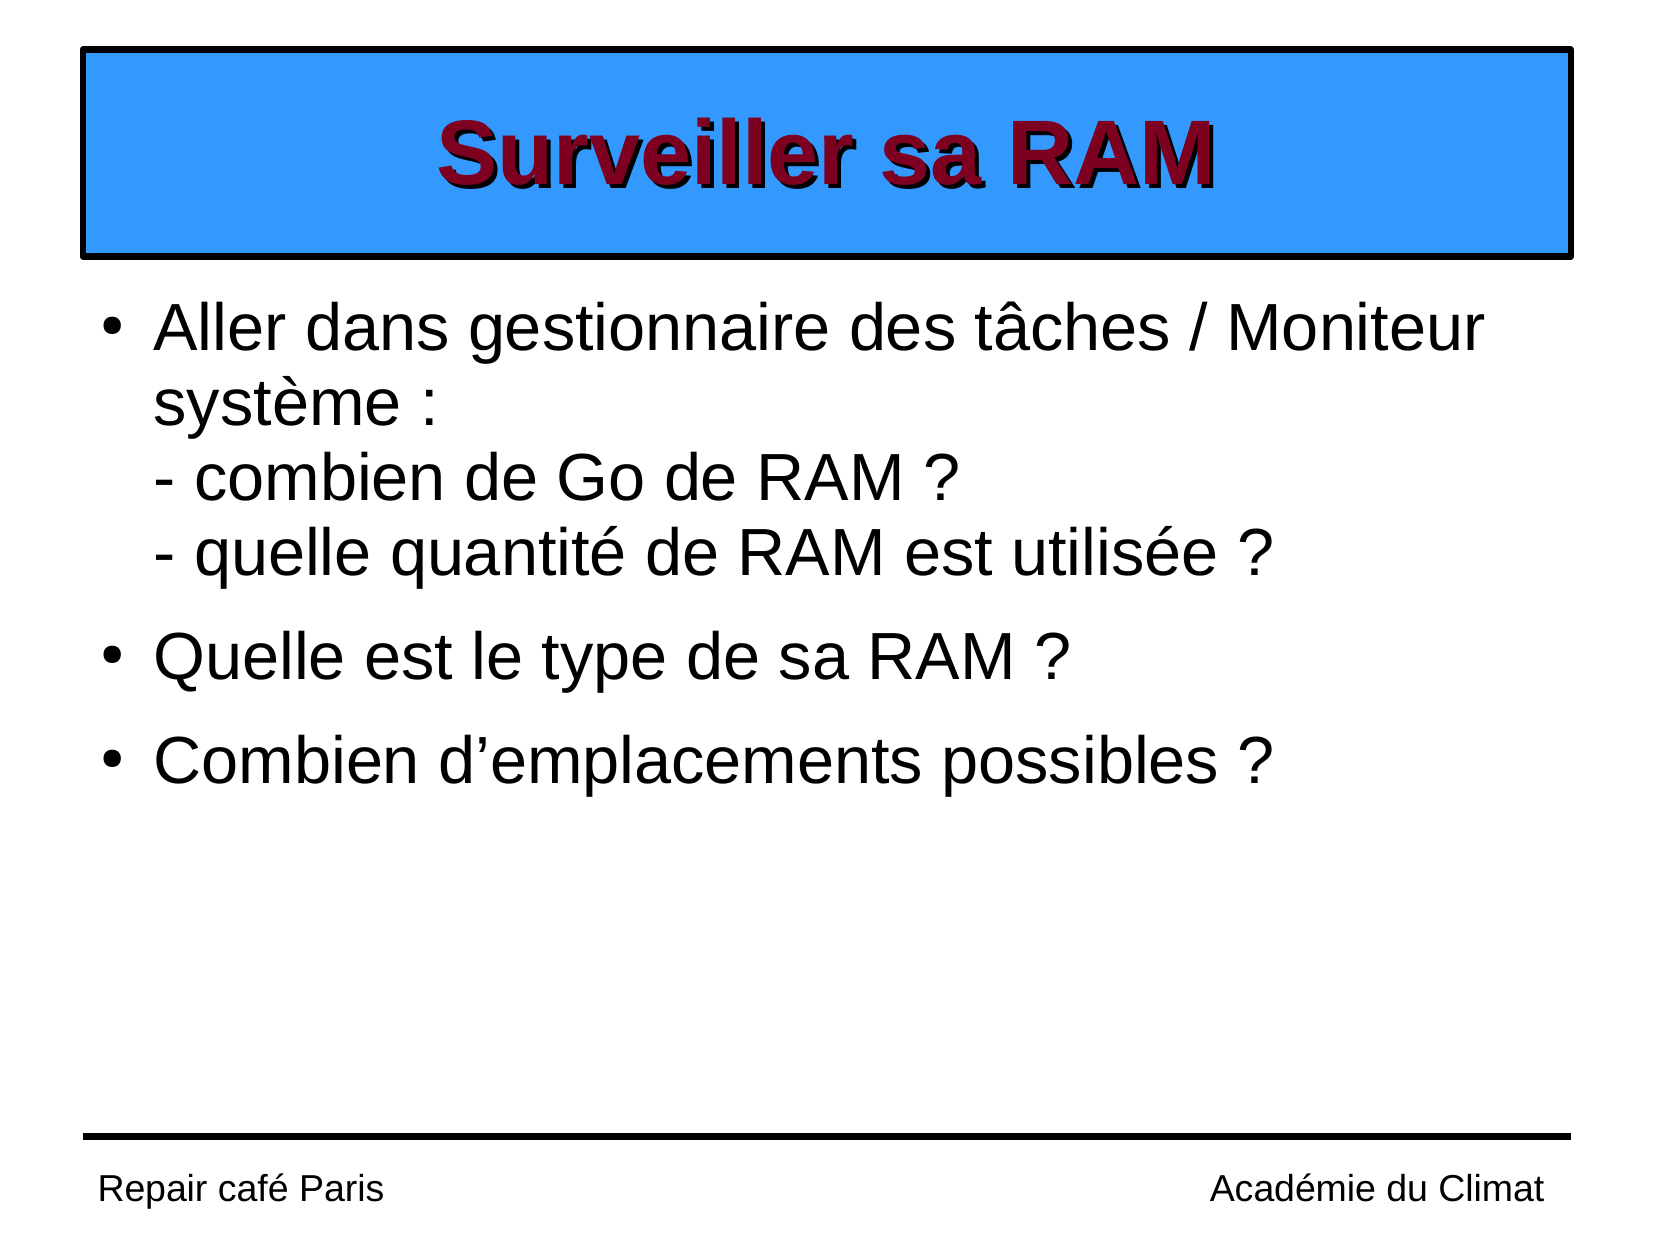

# Surveiller sa RAM
Aller dans gestionnaire des tâches / Moniteur système :
- combien de Go de RAM ?
- quelle quantité de RAM est utilisée ?
Quelle est le type de sa RAM ?
Combien d’emplacements possibles ?
Repair café Paris	Académie du Climat
Dual channel
Barrettes identiques sur slots de même couleur
https://www.crucial.fr/articles/about-memory/what-is-dual-channel-memory